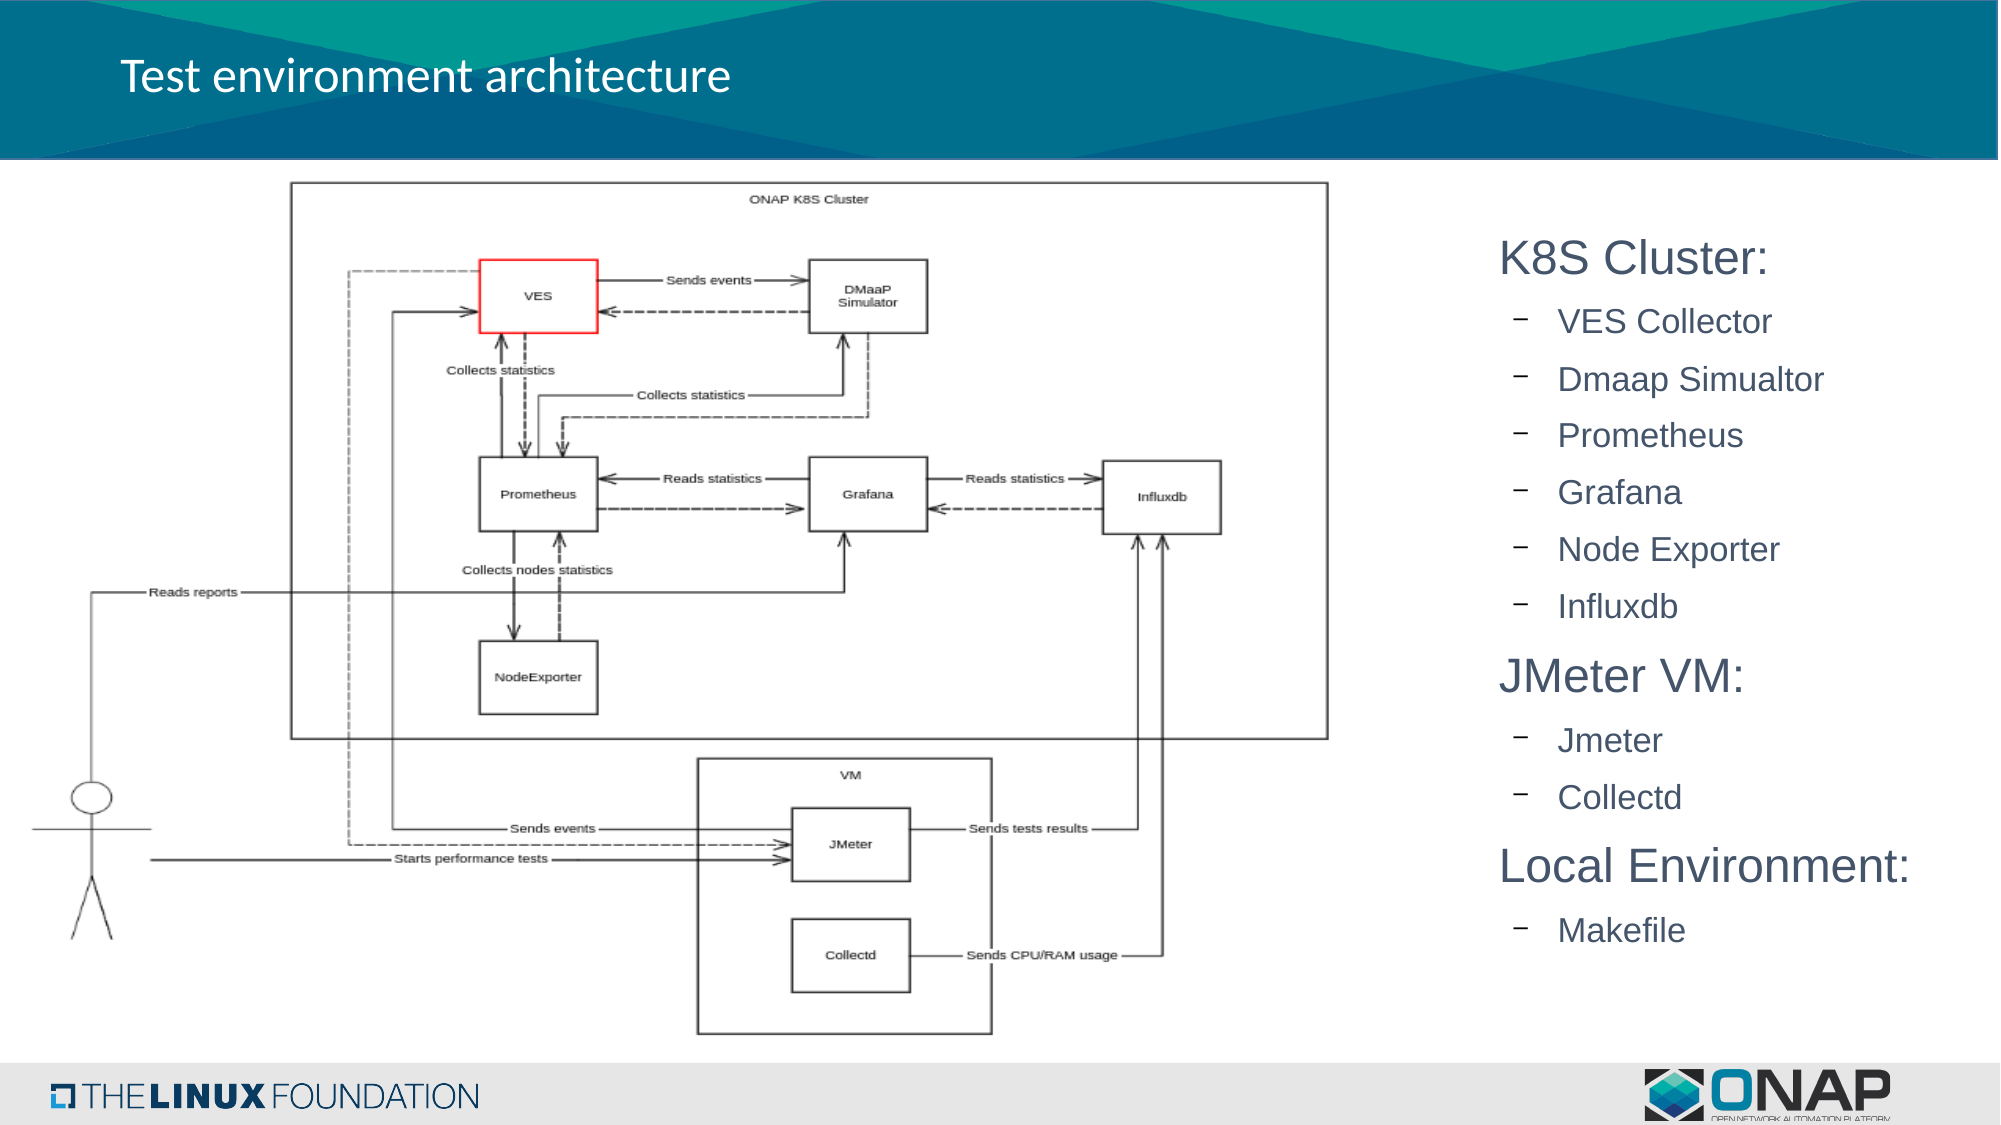

# Test environment architecture
K8S Cluster:
VES Collector
Dmaap Simualtor
Prometheus
Grafana
Node Exporter
Influxdb
JMeter VM:
Jmeter
Collectd
Local Environment:
Makefile